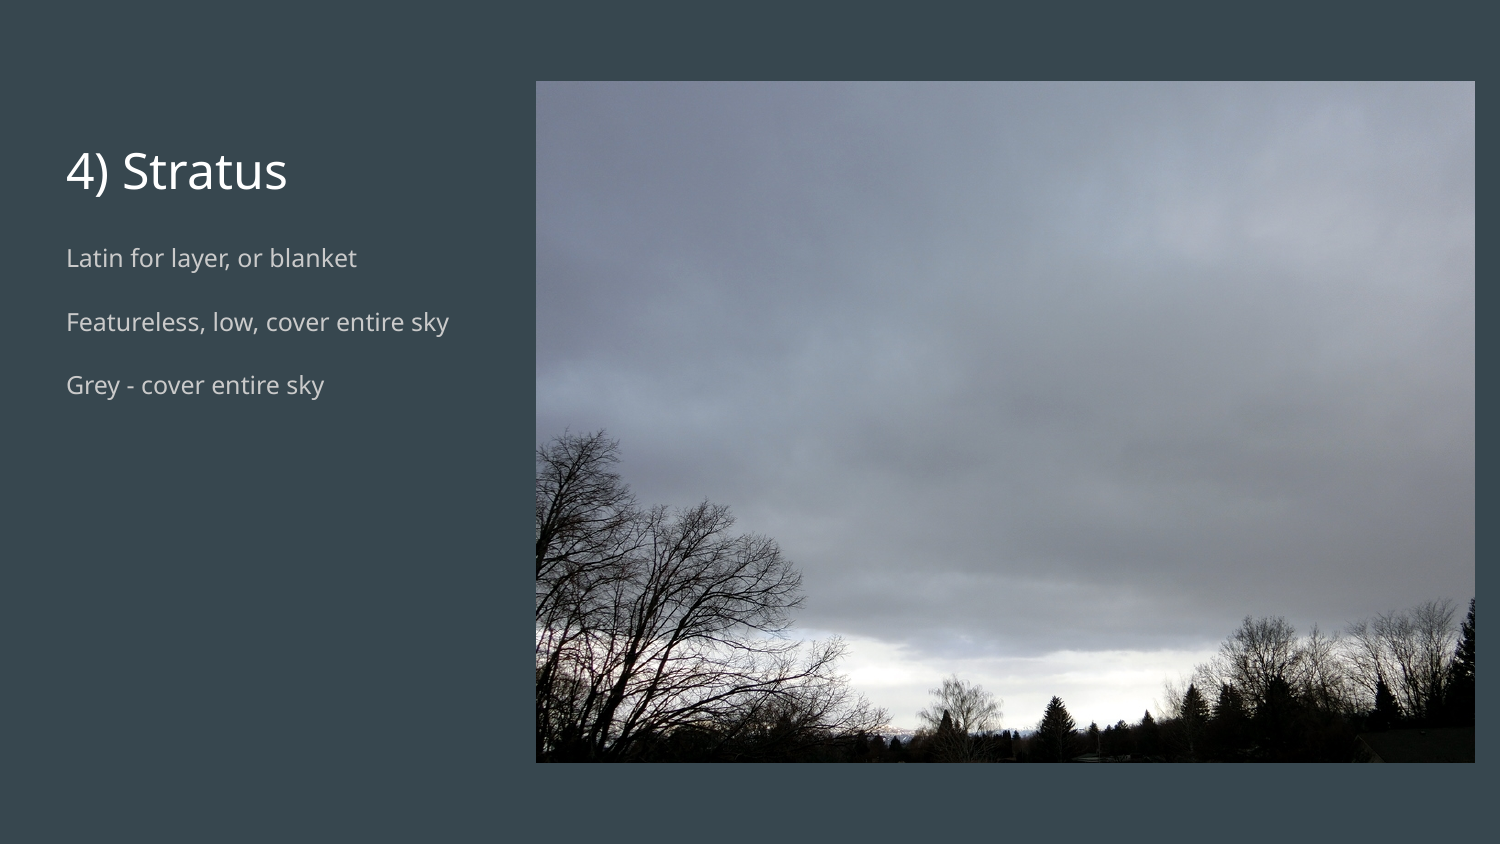

# 4) Stratus
Latin for layer, or blanket
Featureless, low, cover entire sky
Grey - cover entire sky